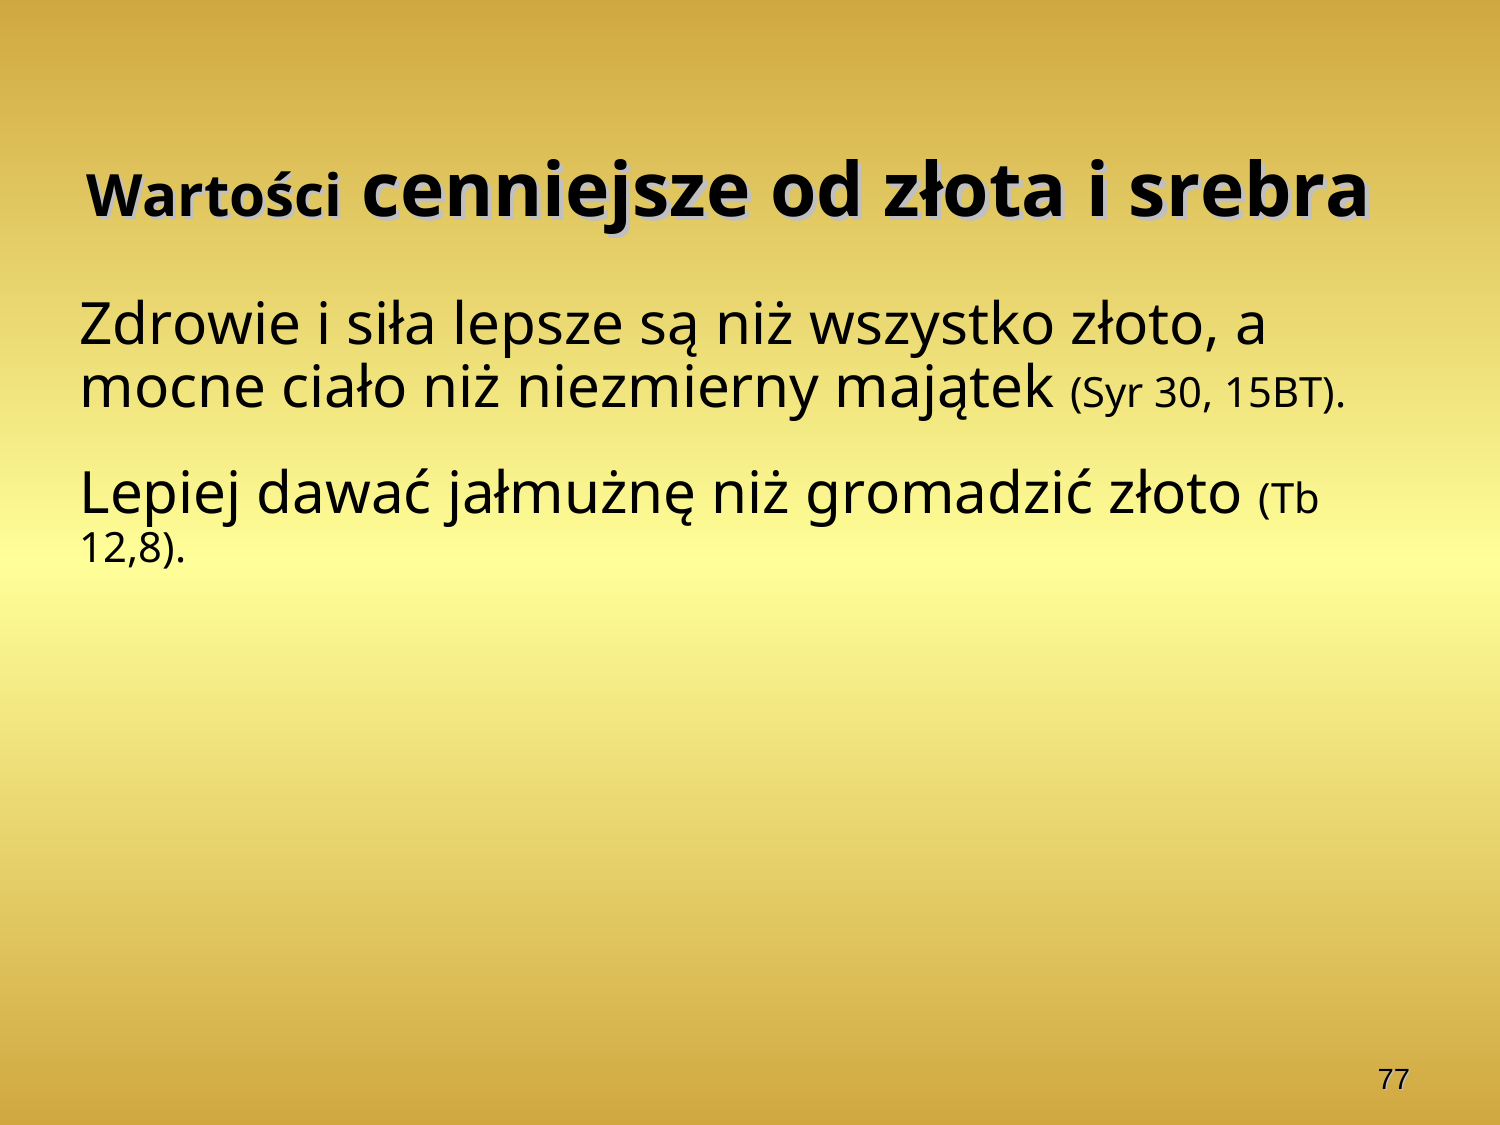

# Wartości cenniejsze od złota i srebra
Zdrowie i siła lepsze są niż wszystko złoto, a mocne ciało niż niezmierny majątek (Syr 30, 15BT).
Lepiej dawać jałmużnę niż gromadzić złoto (Tb 12,8).